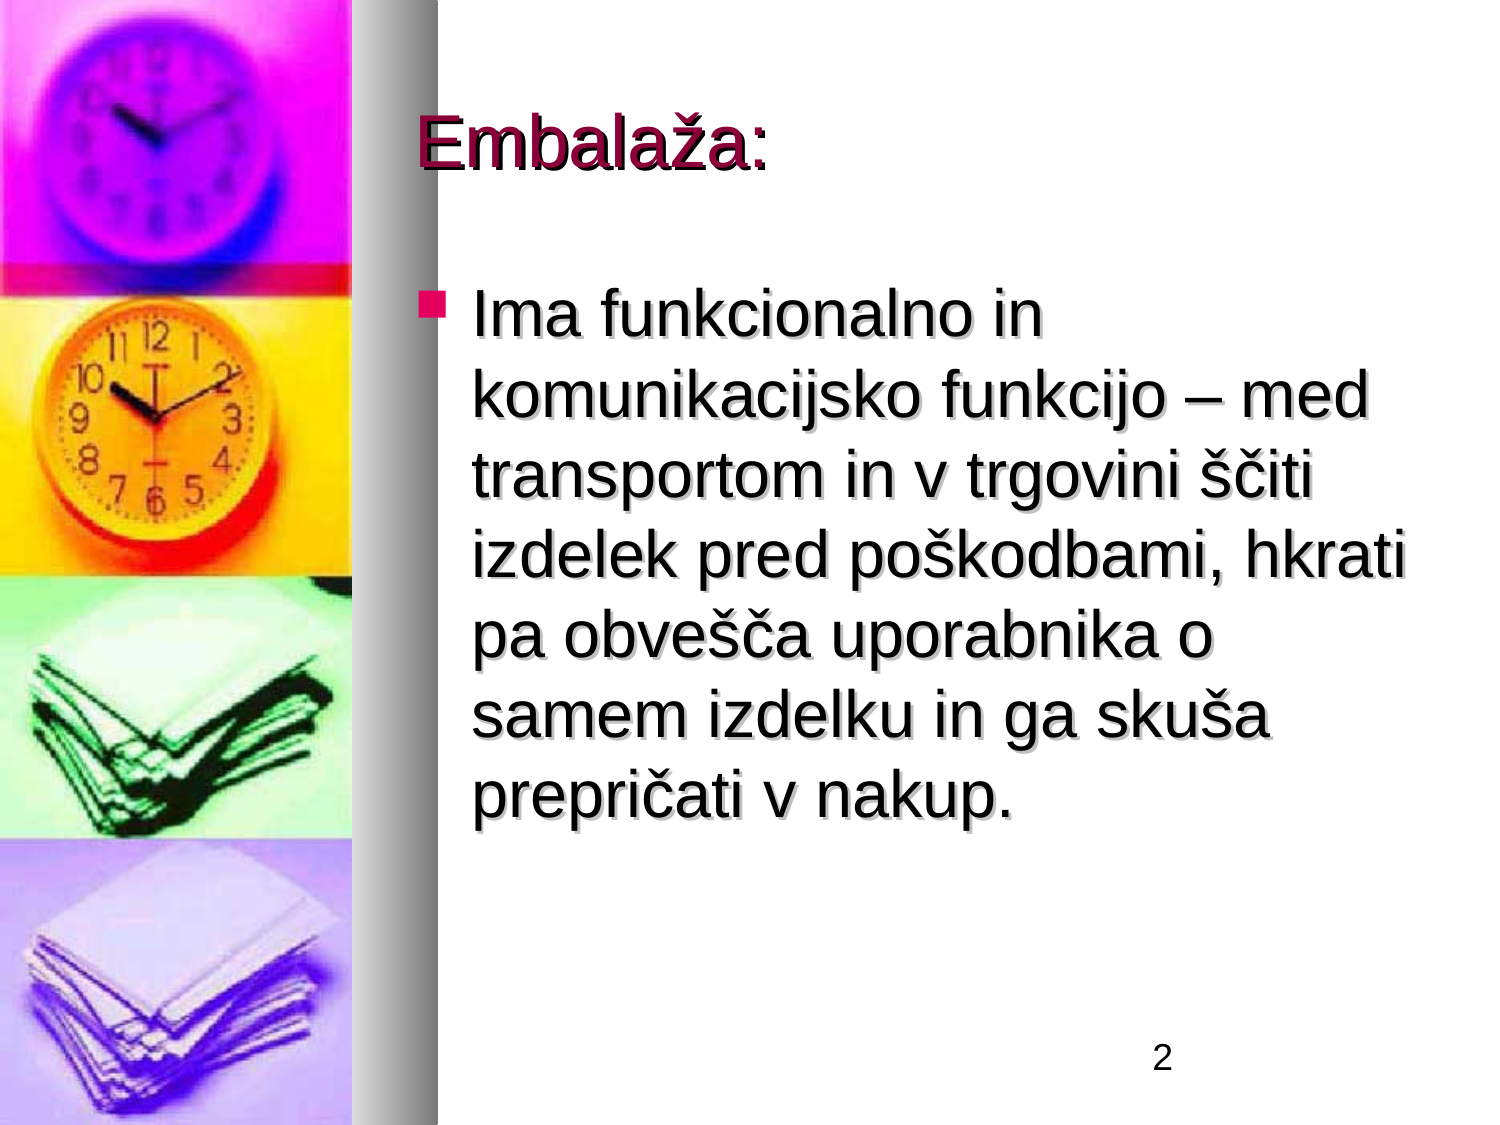

# Embalaža:
Ima funkcionalno in komunikacijsko funkcijo – med transportom in v trgovini ščiti izdelek pred poškodbami, hkrati pa obvešča uporabnika o samem izdelku in ga skuša prepričati v nakup.
2